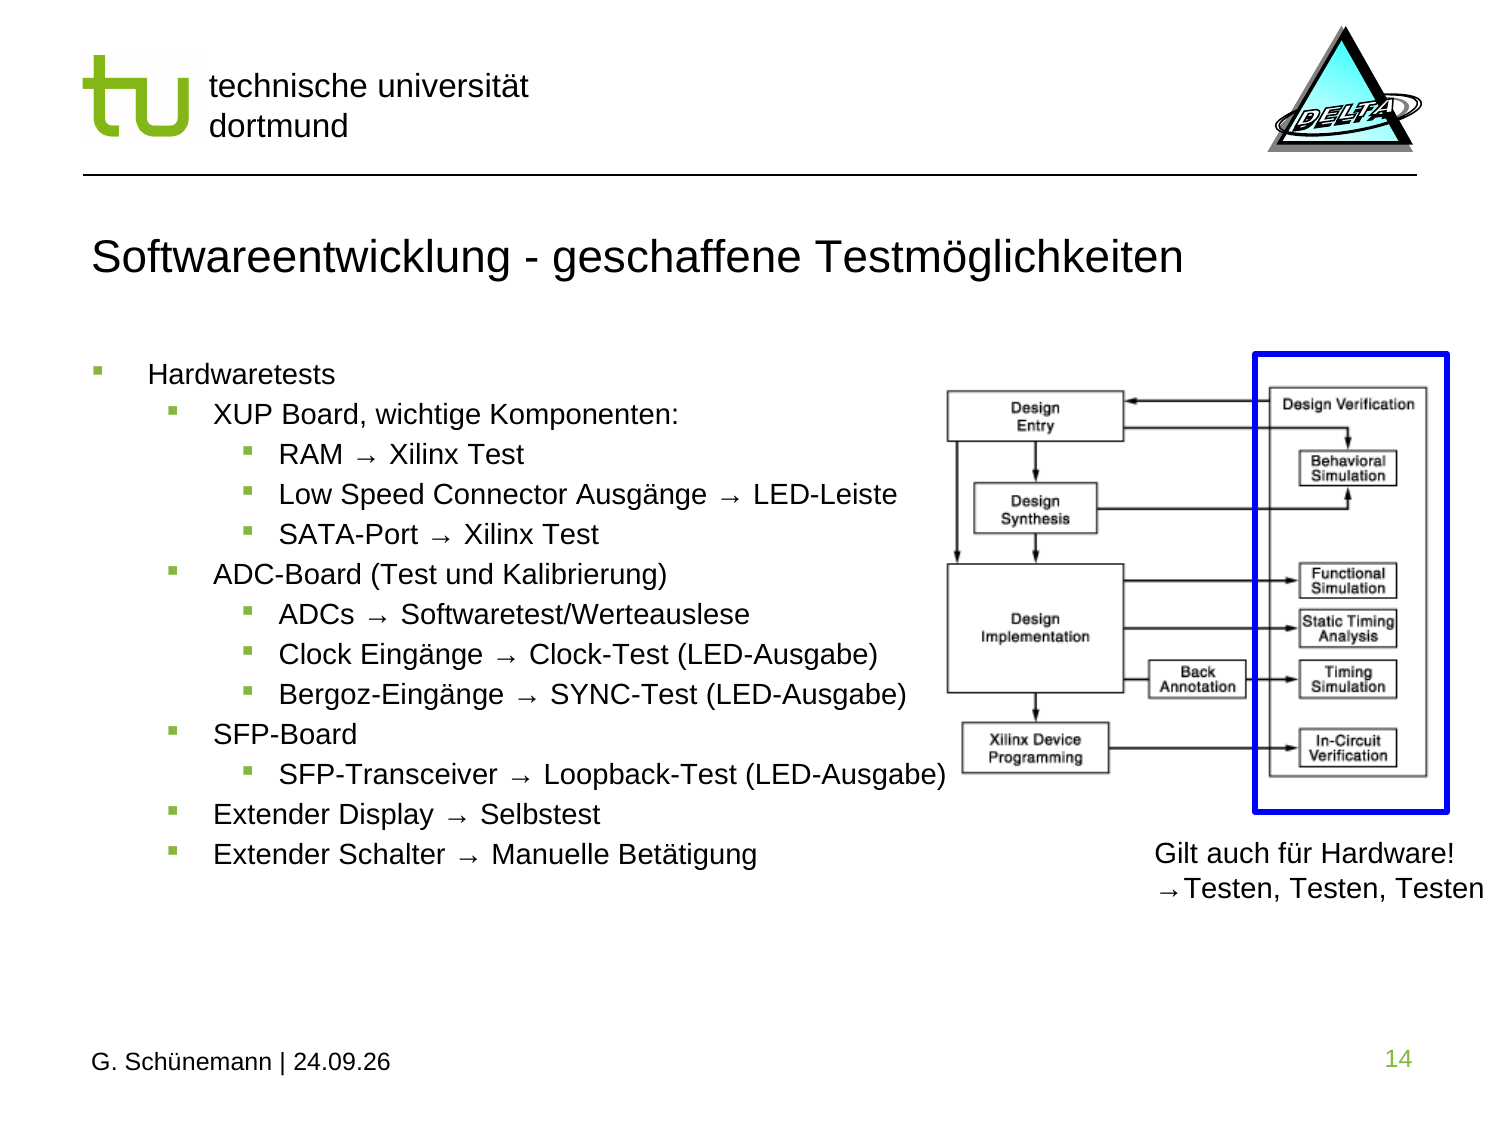

# Softwareentwicklung - geschaffene Testmöglichkeiten
Hardwaretests
XUP Board, wichtige Komponenten:
RAM → Xilinx Test
Low Speed Connector Ausgänge → LED-Leiste
SATA-Port → Xilinx Test
ADC-Board (Test und Kalibrierung)
ADCs → Softwaretest/Werteauslese
Clock Eingänge → Clock-Test (LED-Ausgabe)
Bergoz-Eingänge → SYNC-Test (LED-Ausgabe)
SFP-Board
SFP-Transceiver → Loopback-Test (LED-Ausgabe)
Extender Display → Selbstest
Extender Schalter → Manuelle Betätigung
Gilt auch für Hardware!
→Testen, Testen, Testen